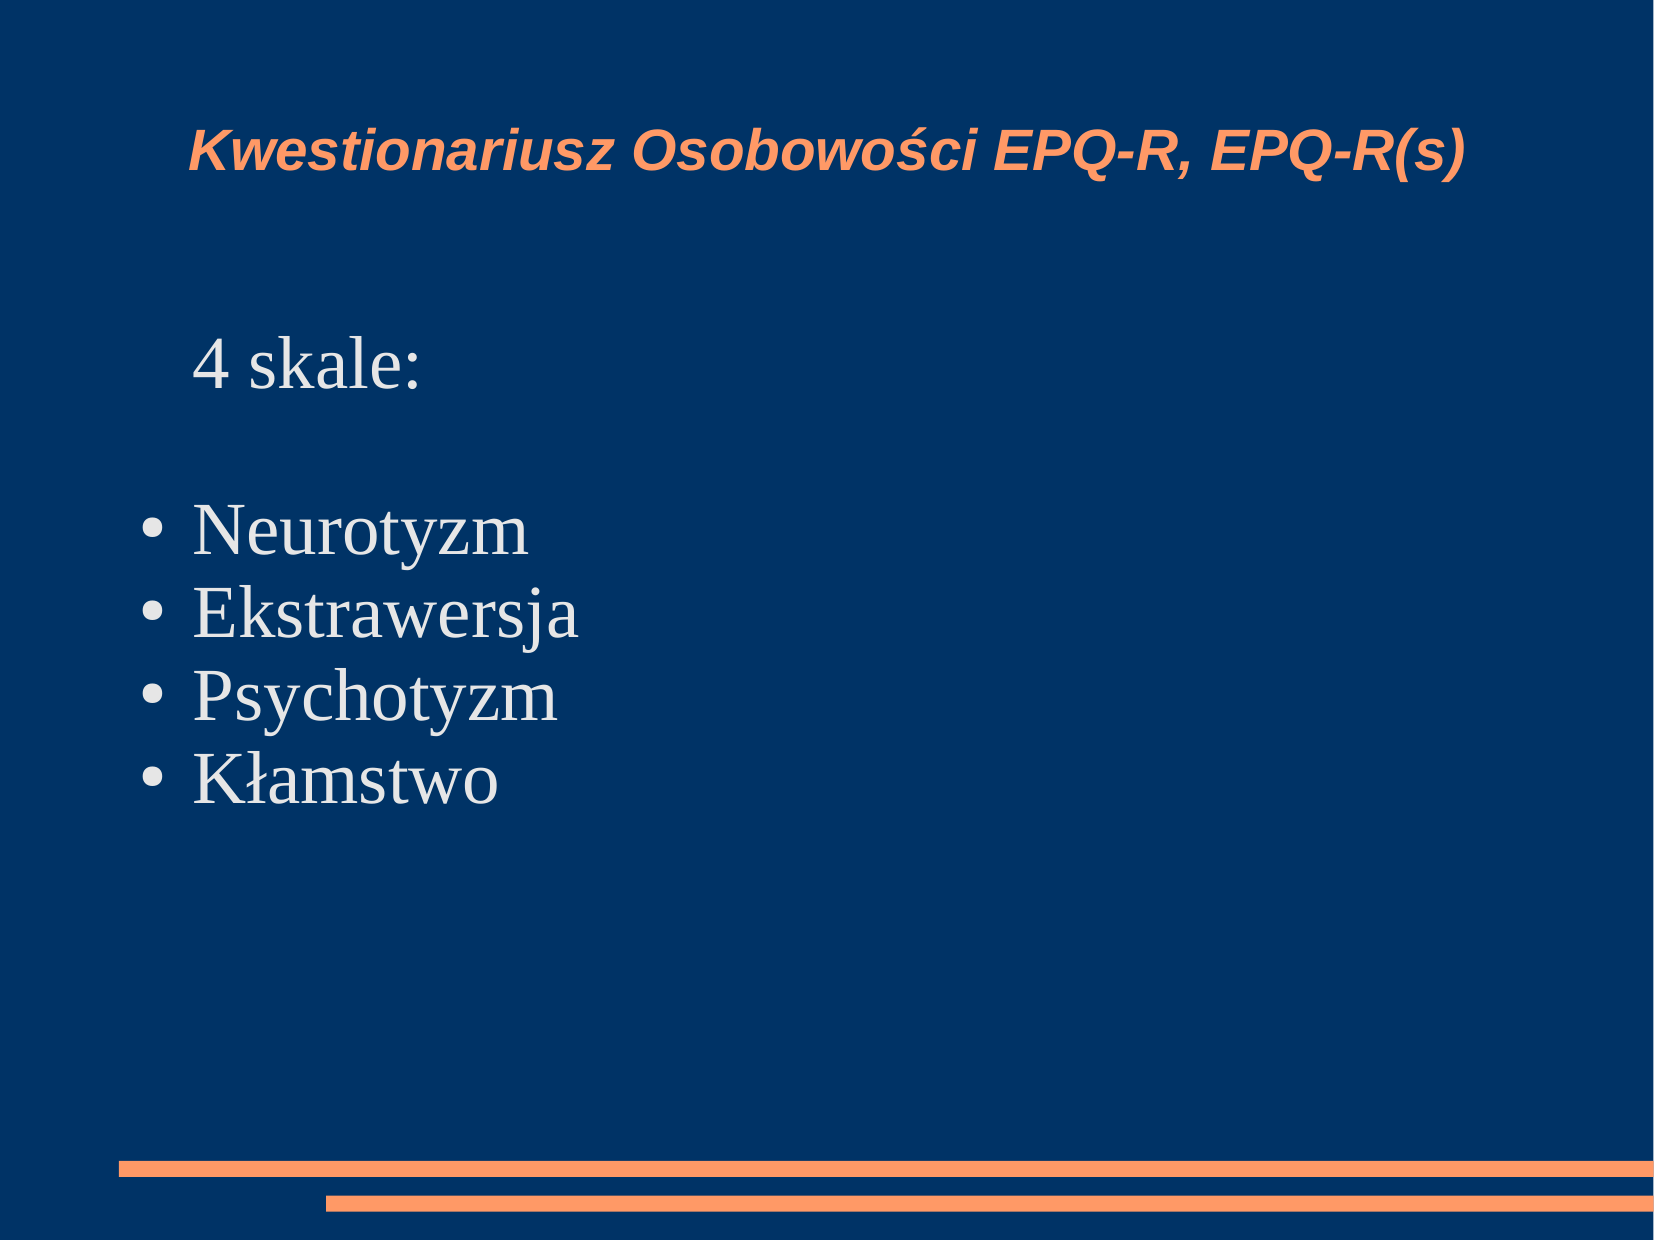

# Kwestionariusz Osobowości EPQ-R, EPQ-R(s)
4 skale:
Neurotyzm
Ekstrawersja
Psychotyzm
Kłamstwo